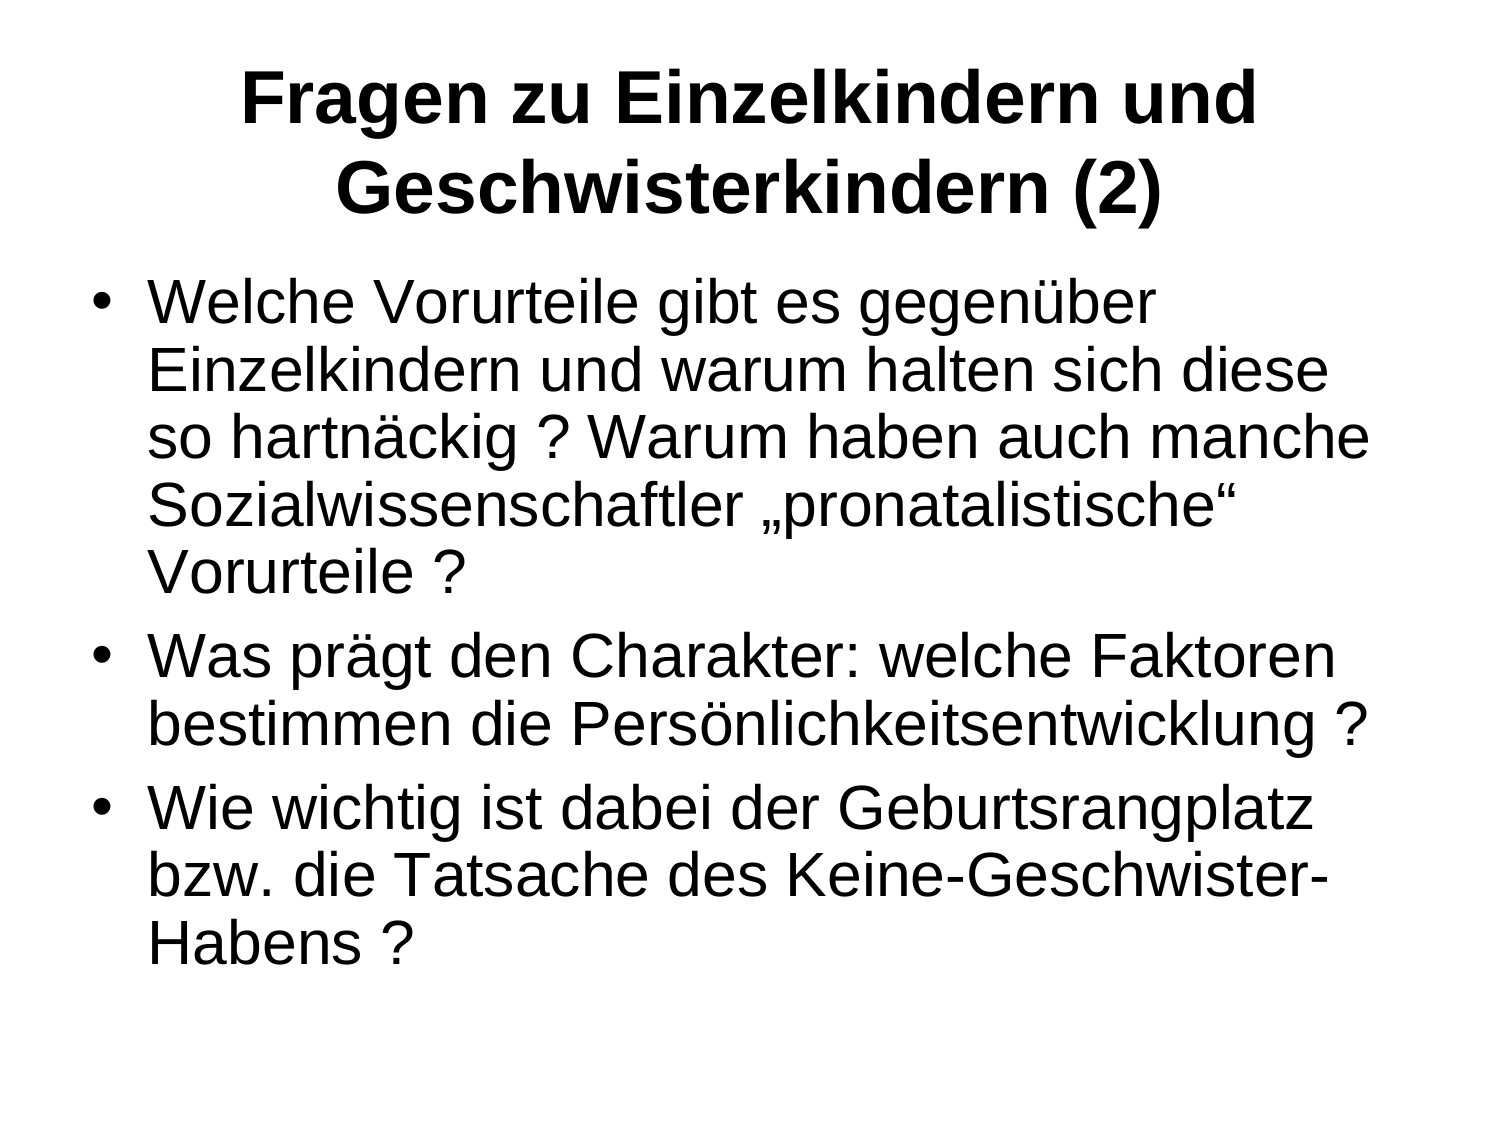

# Fragen zu Einzelkindern und Geschwisterkindern (2)
Welche Vorurteile gibt es gegenüber Einzelkindern und warum halten sich diese so hartnäckig ? Warum haben auch manche Sozialwissenschaftler „pronatalistische“ Vorurteile ?
Was prägt den Charakter: welche Faktoren bestimmen die Persönlichkeitsentwicklung ?
Wie wichtig ist dabei der Geburtsrangplatz bzw. die Tatsache des Keine-Geschwister-Habens ?